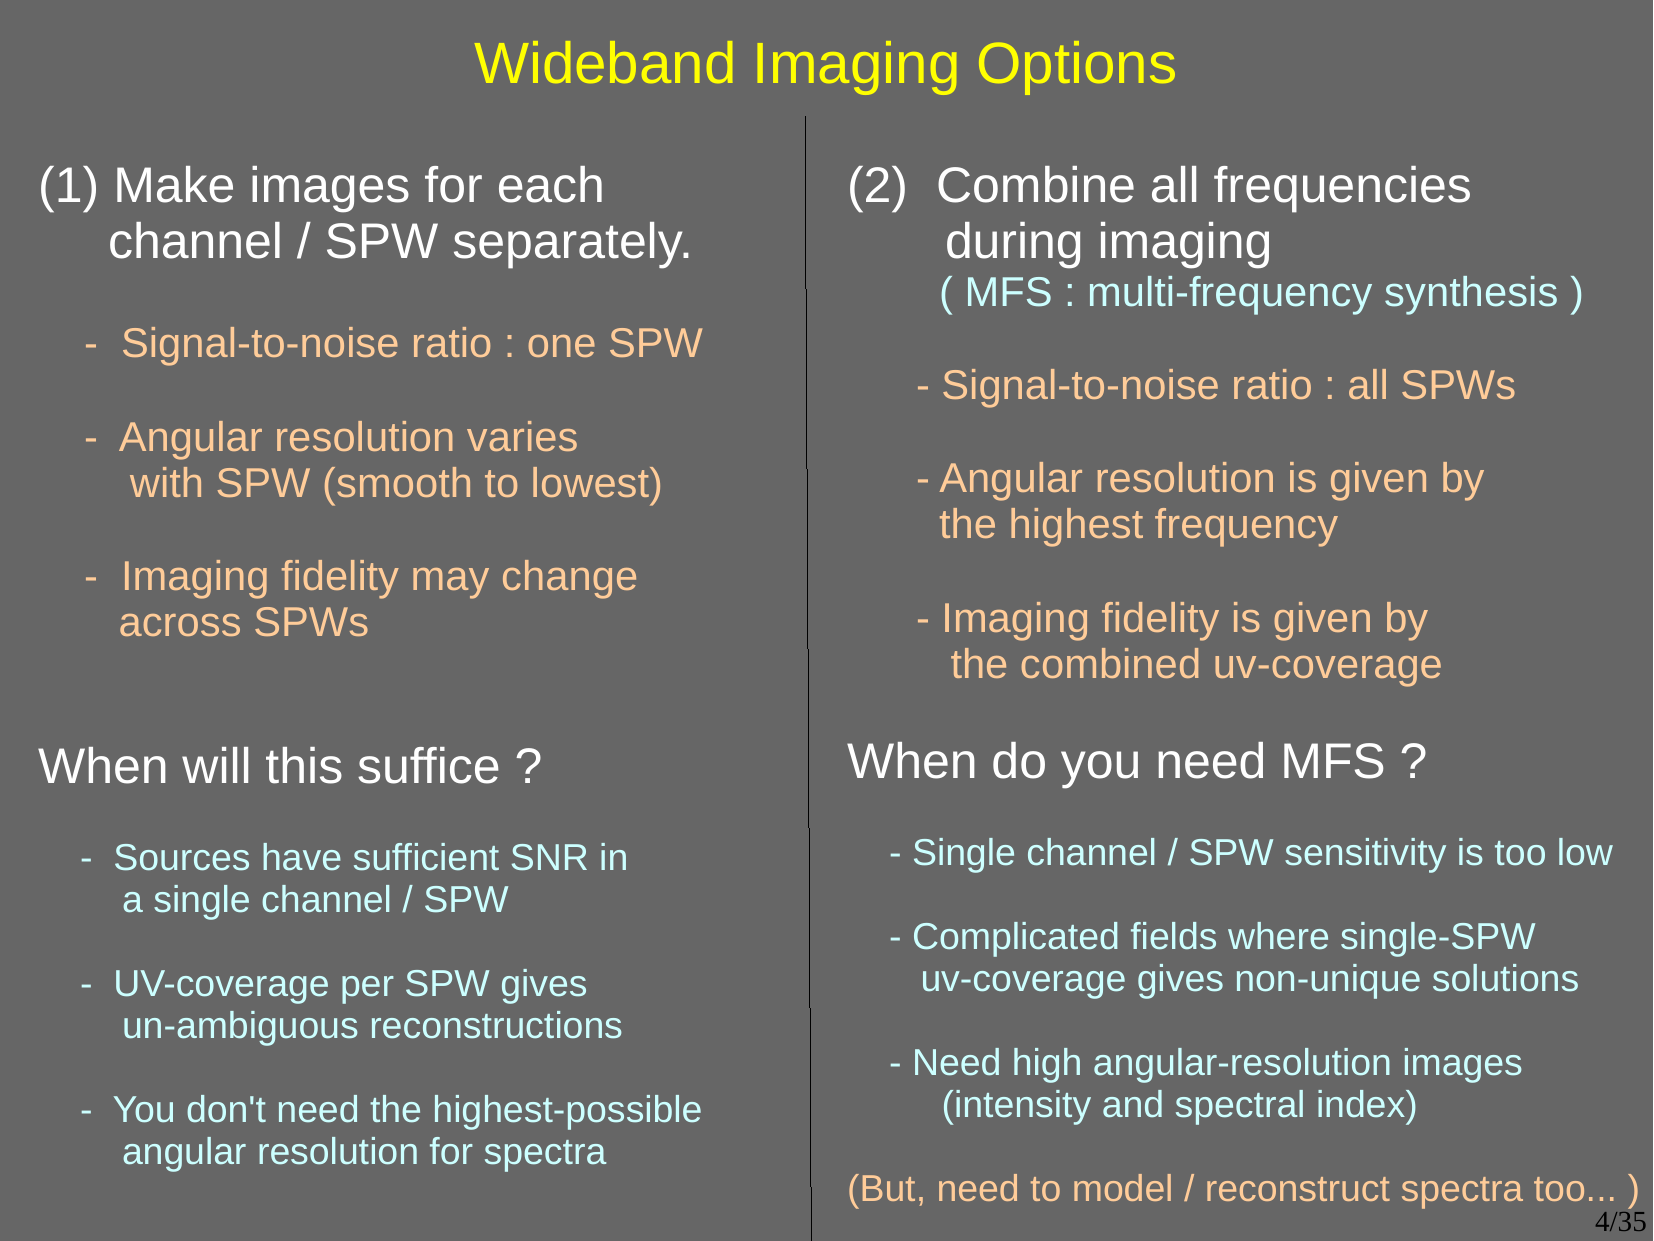

# Wideband Imaging Options
(2) Combine all frequencies
 during imaging
 ( MFS : multi-frequency synthesis )
 - Signal-to-noise ratio : all SPWs
 - Angular resolution is given by
 the highest frequency
 - Imaging fidelity is given by
 the combined uv-coverage
When do you need MFS ?
 - Single channel / SPW sensitivity is too low
 - Complicated fields where single-SPW
 uv-coverage gives non-unique solutions
 - Need high angular-resolution images
 (intensity and spectral index)
(But, need to model / reconstruct spectra too... )
(1) Make images for each
 channel / SPW separately.
 - Signal-to-noise ratio : one SPW
 - Angular resolution varies
 with SPW (smooth to lowest)
 - Imaging fidelity may change
 across SPWs
When will this suffice ?
 - Sources have sufficient SNR in
 a single channel / SPW
 - UV-coverage per SPW gives
 un-ambiguous reconstructions
 - You don't need the highest-possible
 angular resolution for spectra
4